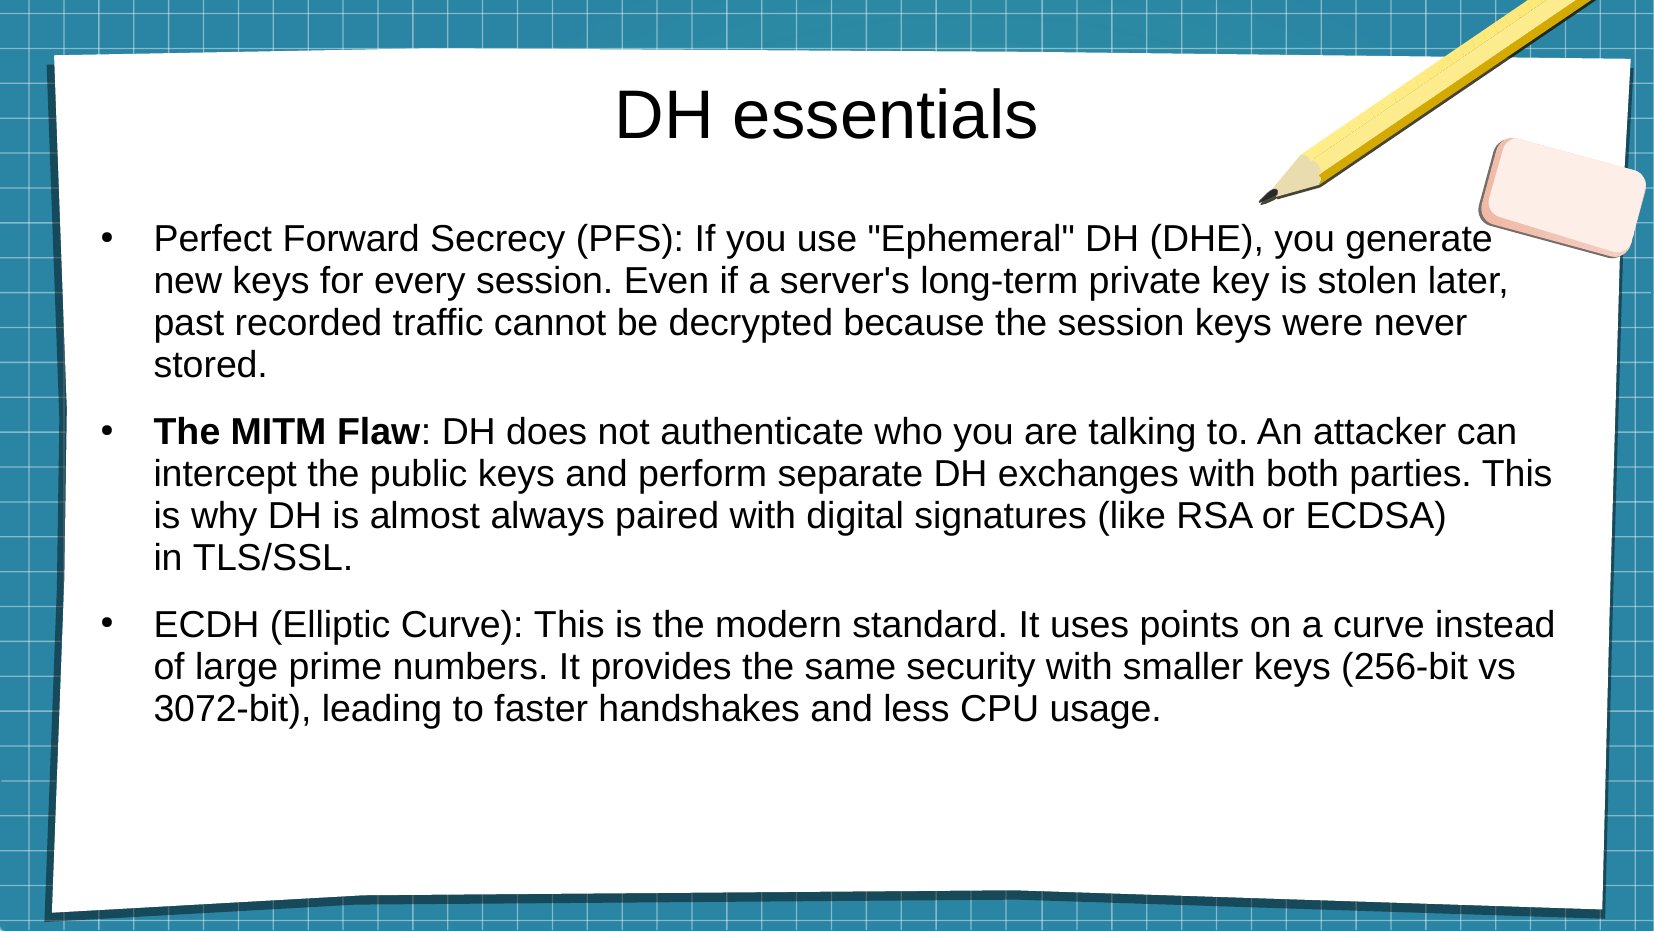

# DH essentials
Perfect Forward Secrecy (PFS): If you use "Ephemeral" DH (DHE), you generate new keys for every session. Even if a server's long-term private key is stolen later, past recorded traffic cannot be decrypted because the session keys were never stored.
The MITM Flaw: DH does not authenticate who you are talking to. An attacker can intercept the public keys and perform separate DH exchanges with both parties. This is why DH is almost always paired with digital signatures (like RSA or ECDSA) in TLS/SSL.
ECDH (Elliptic Curve): This is the modern standard. It uses points on a curve instead of large prime numbers. It provides the same security with smaller keys (256-bit vs 3072-bit), leading to faster handshakes and less CPU usage.